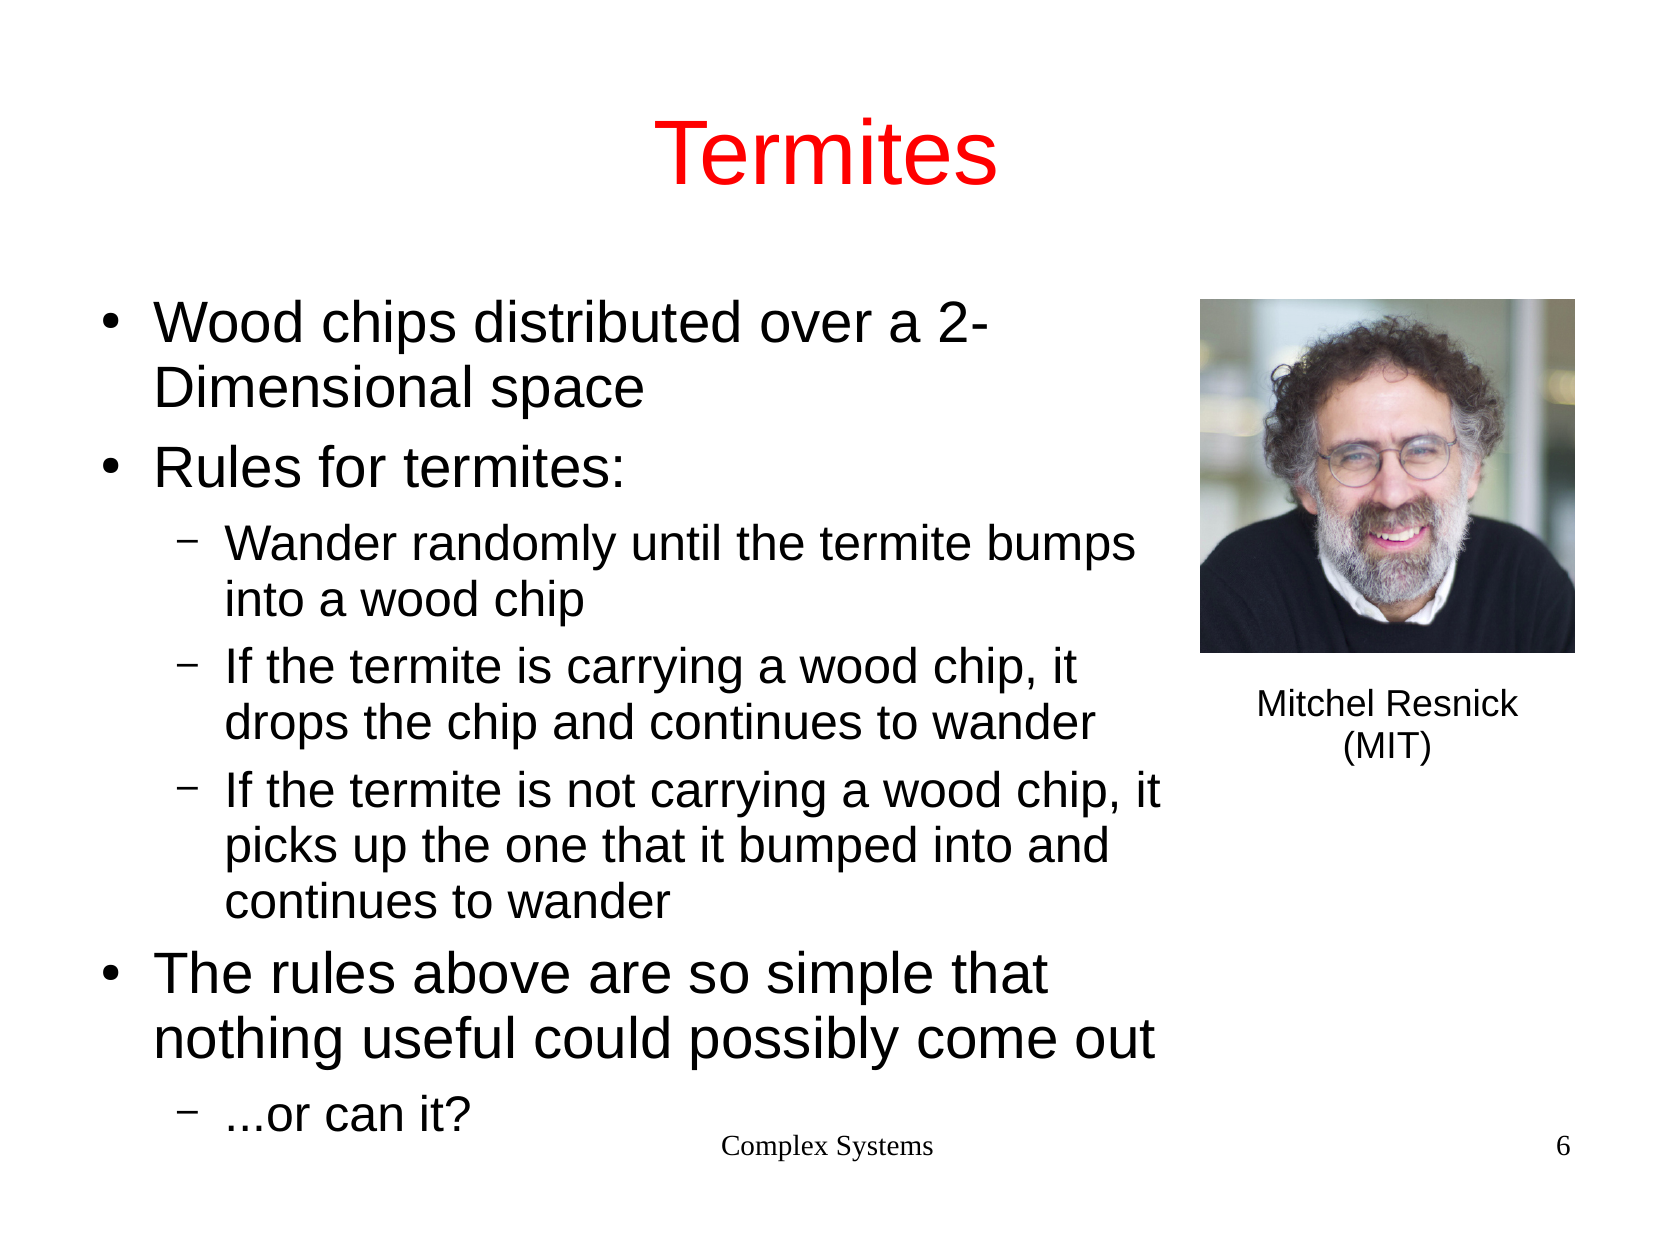

# Termites
Wood chips distributed over a 2-Dimensional space
Rules for termites:
Wander randomly until the termite bumps into a wood chip
If the termite is carrying a wood chip, it drops the chip and continues to wander
If the termite is not carrying a wood chip, it picks up the one that it bumped into and continues to wander
The rules above are so simple that nothing useful could possibly come out
...or can it?
Mitchel Resnick (MIT)
Complex Systems
6